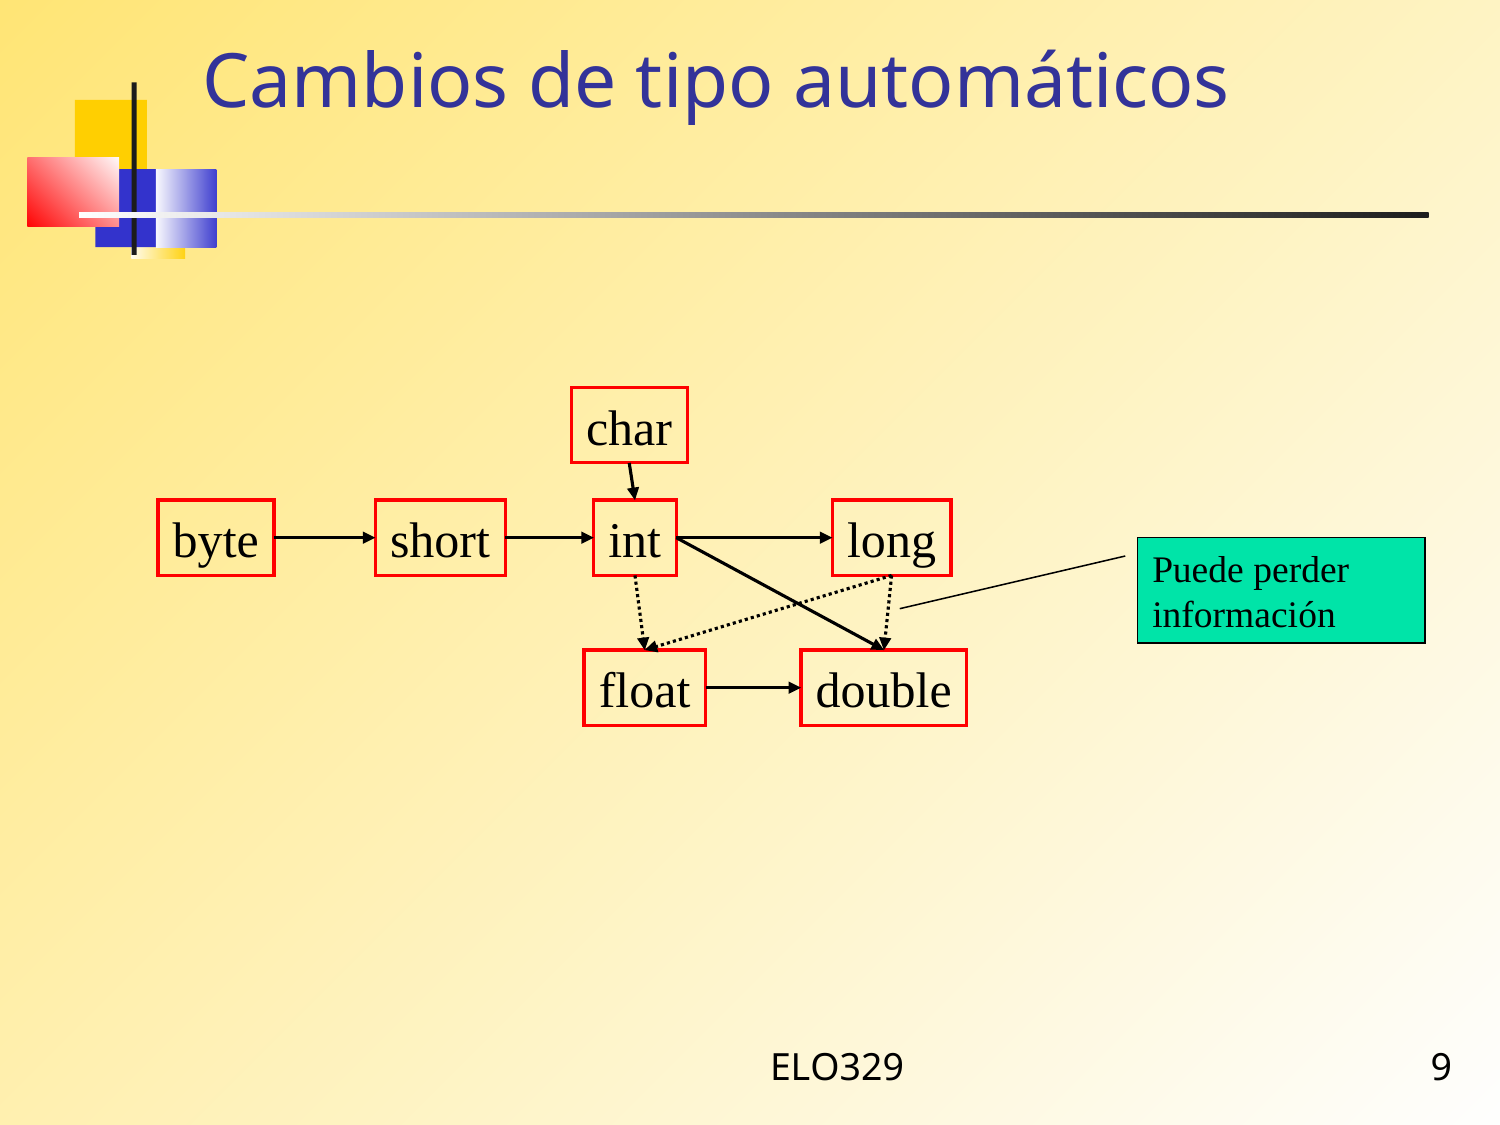

# Cambios de tipo automáticos
char
byte
short
int
long
Puede perder información
float
double
ELO329
9